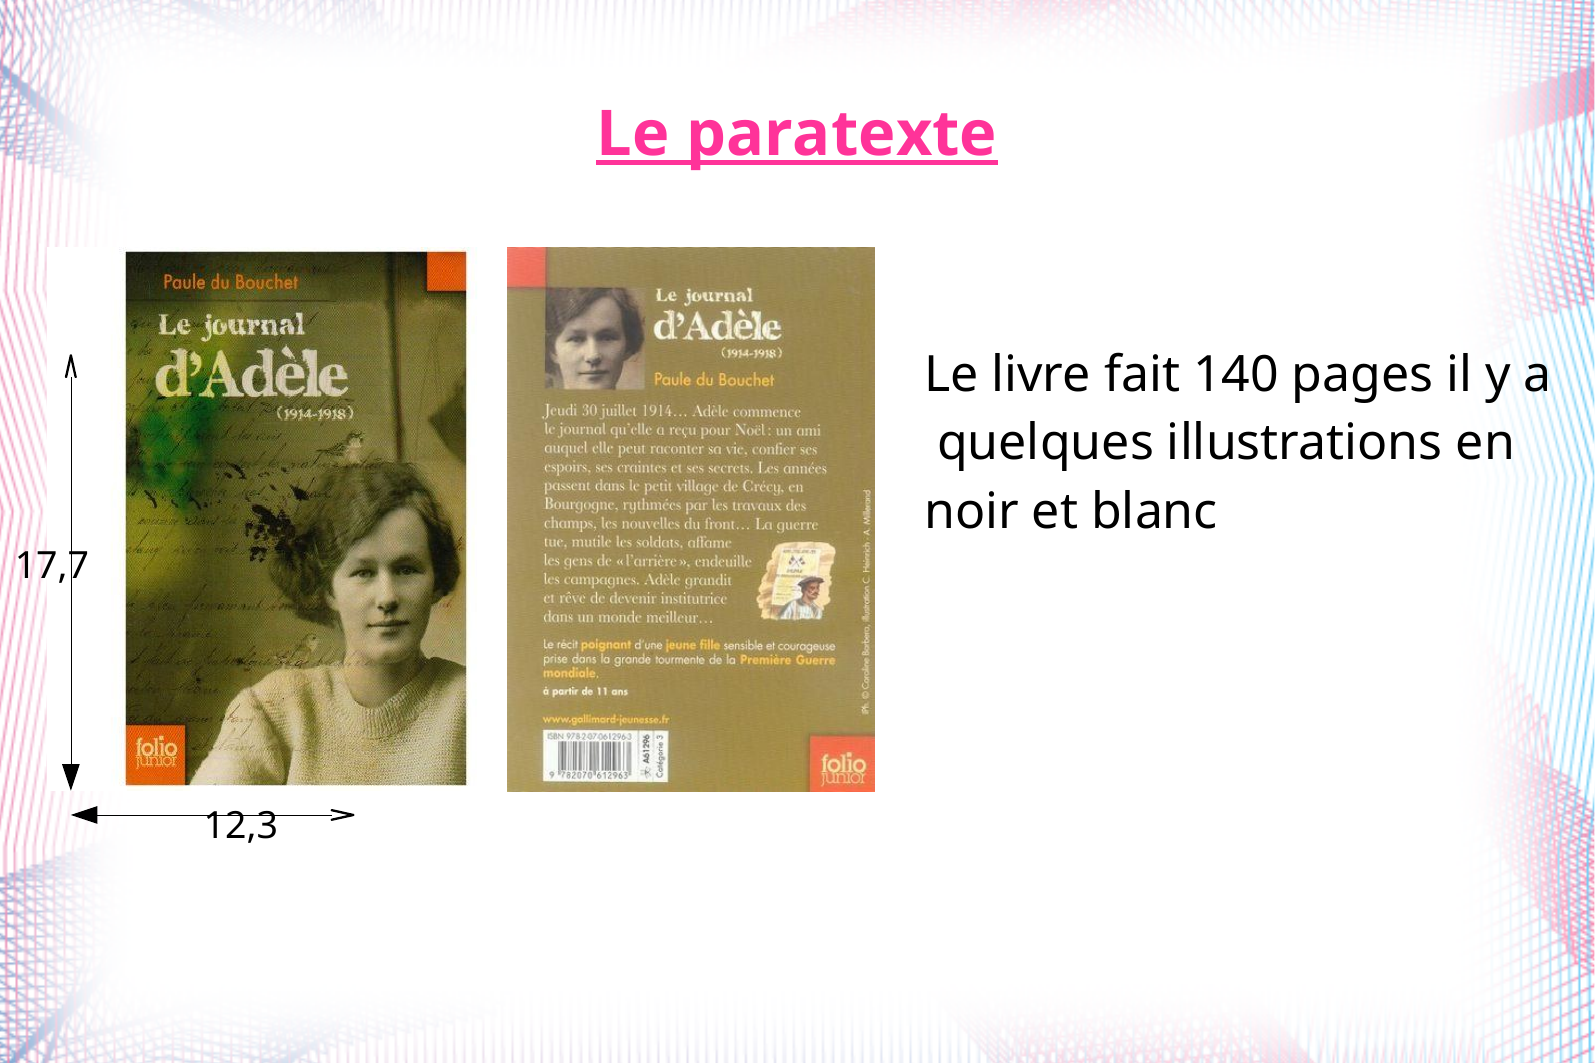

# Le paratexte
Le livre fait 140 pages il y a quelques illustrations en noir et blanc
17,7
12,3